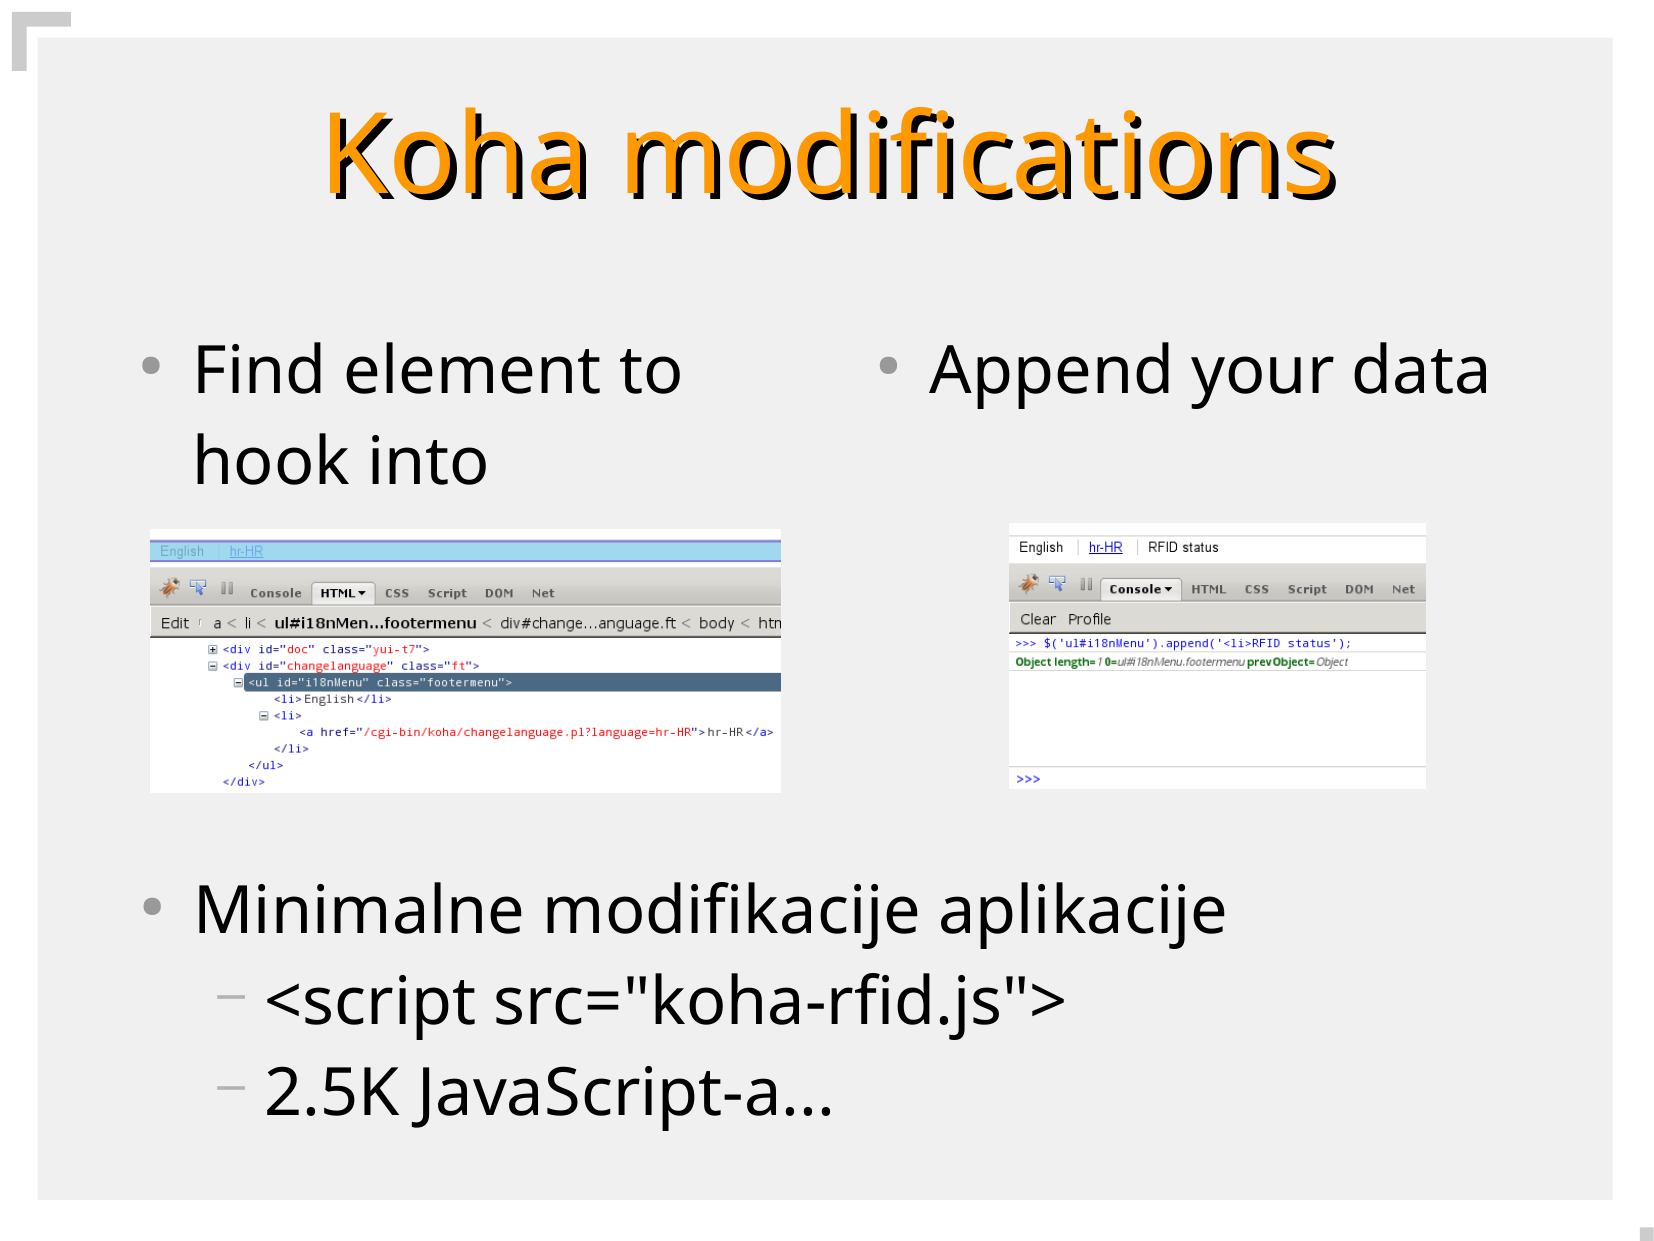

# Koha modifications
Find element to hook into
Append your data
Minimalne modifikacije aplikacije
<script src="koha-rfid.js">
2.5K JavaScript-a...